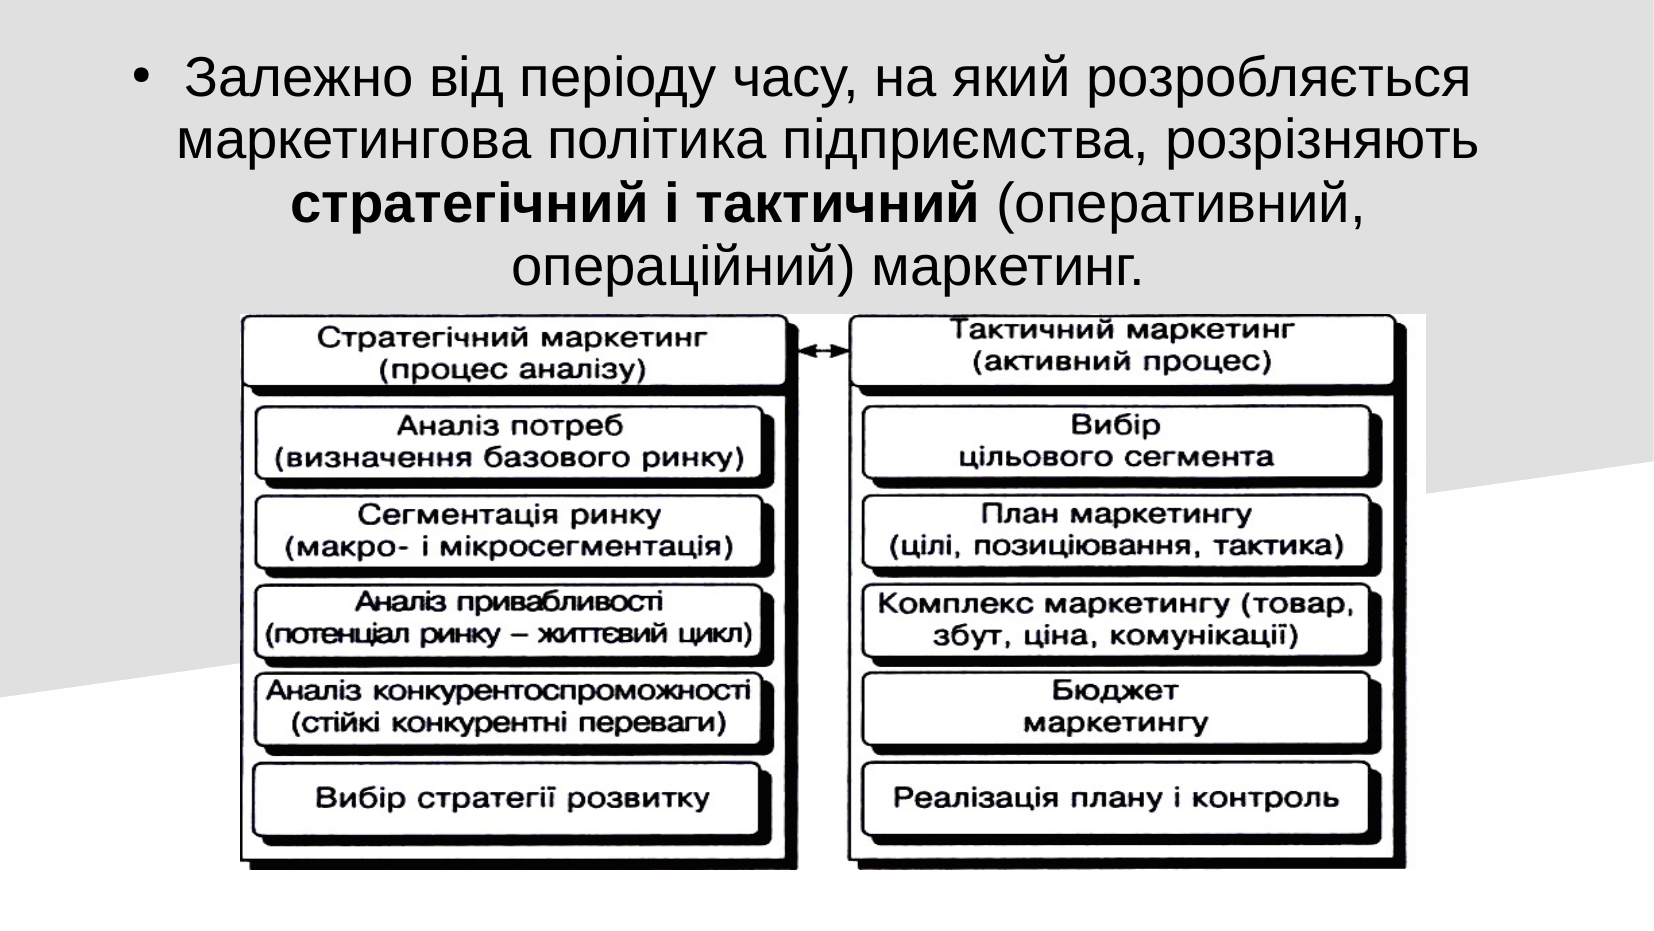

# Залежно від періоду часу, на який розробляється маркетингова політика підприємства, розрізняють стратегічний і тактичний (оперативний, операційний) маркетинг.